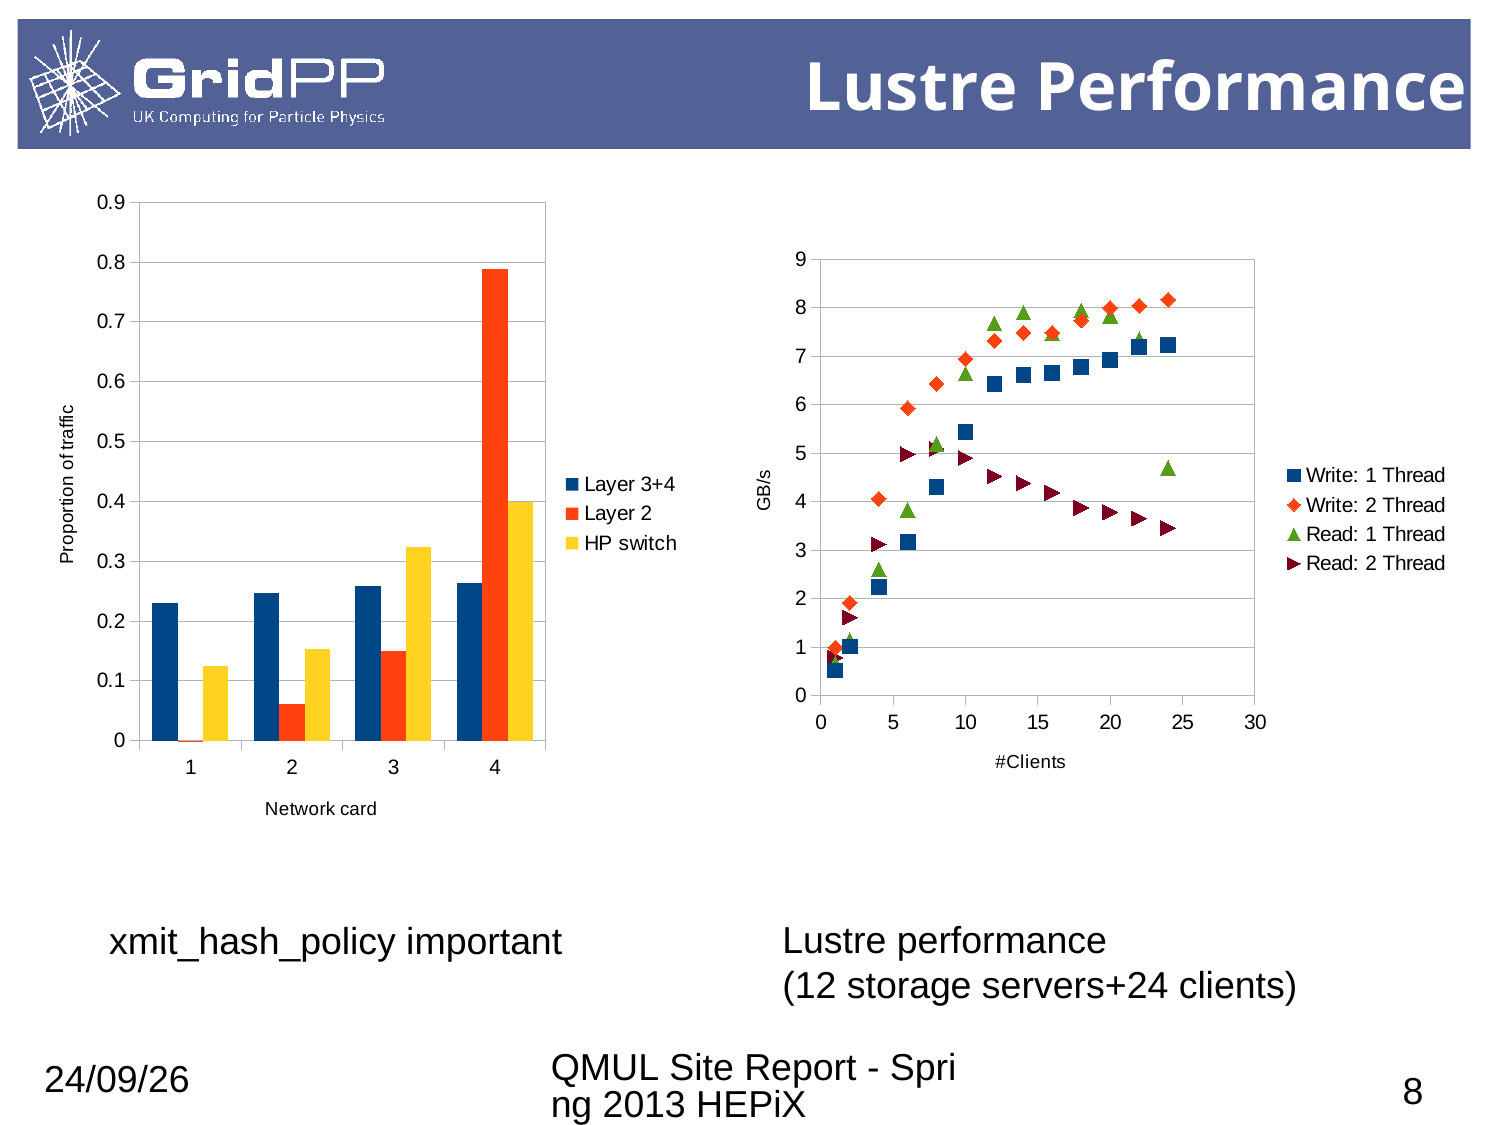

# Lustre Performance
### Chart
| Category | Layer 3+4 | Layer 2 | HP switch |
|---|---|---|---|
| 1 | 0.230762154180821 | 4.5302361375587e-05 | 0.12412027399647 |
| 2 | 0.246294240129192 | 0.0615457432965587 | 0.153128910634904 |
| 3 | 0.259154684664365 | 0.149061317183022 | 0.323911141235061 |
| 4 | 0.263788921025622 | 0.789347637159044 | 0.398839674133564 |
### Chart
| Category | Write: 1 Thread | Write: 2 Thread | Read: 1 Thread | Read: 2 Thread |
|---|---|---|---|---|Lustre performance
(12 storage servers+24 clients)
xmit_hash_policy important
QMUL Site Report - Spring 2013 HEPiX
8